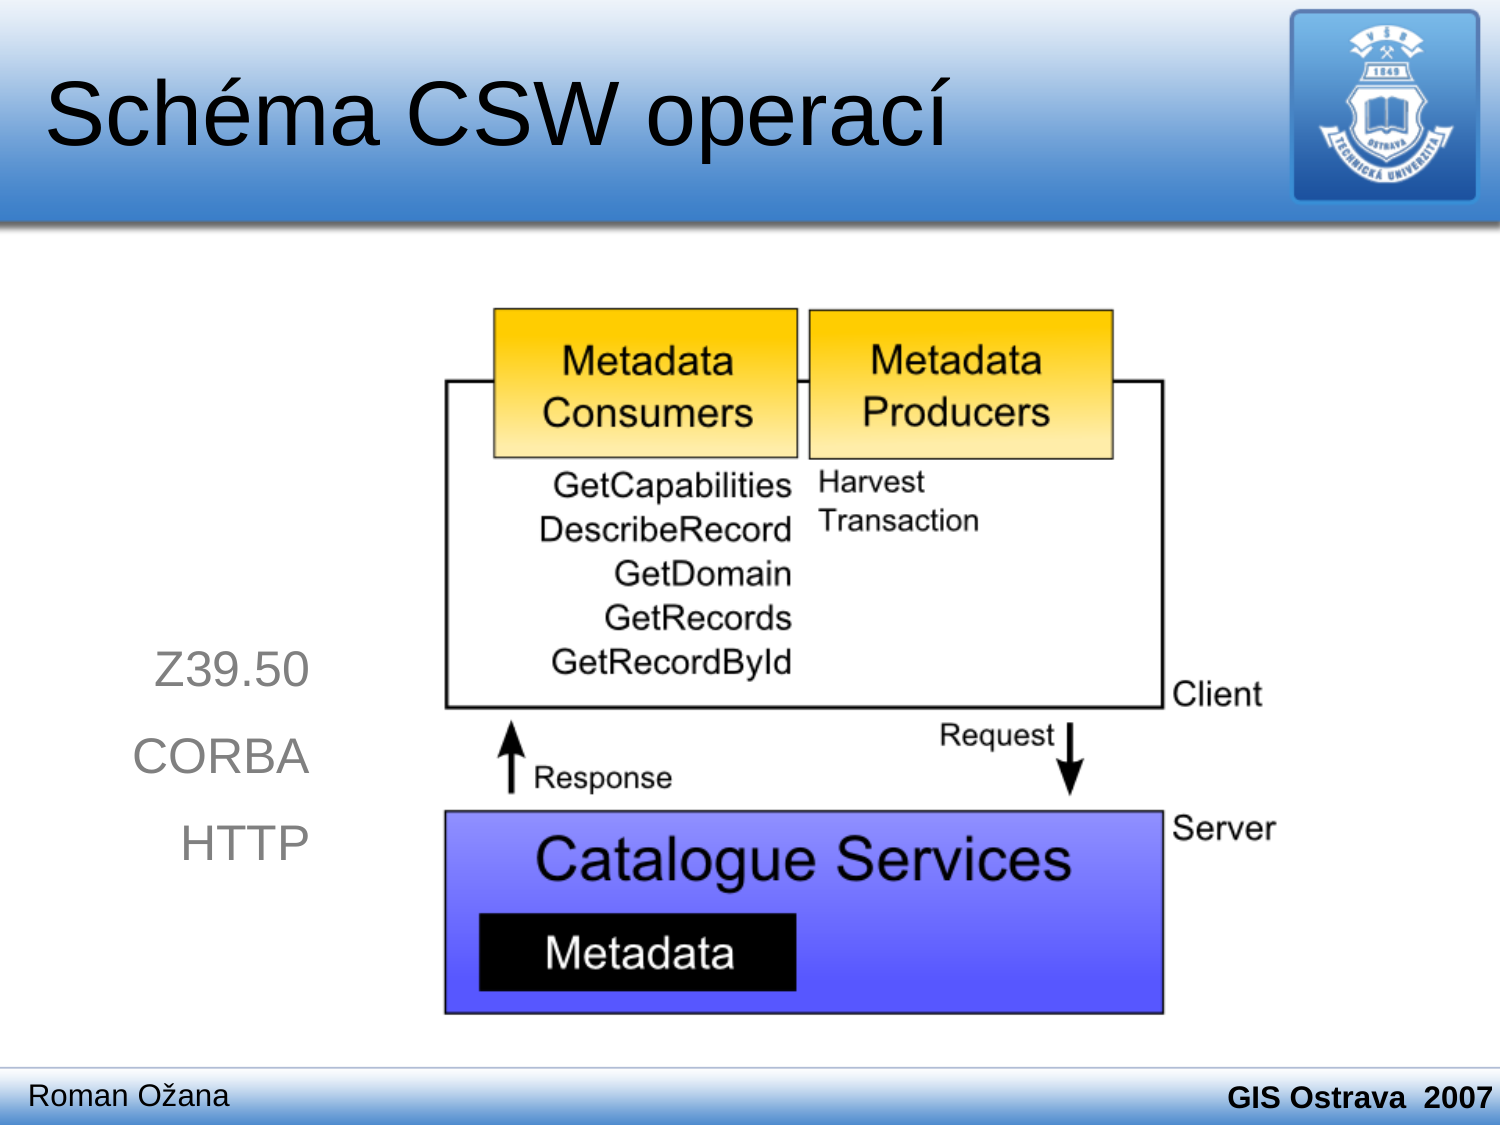

# Schéma CSW operací
Z39.50
CORBA
HTTP